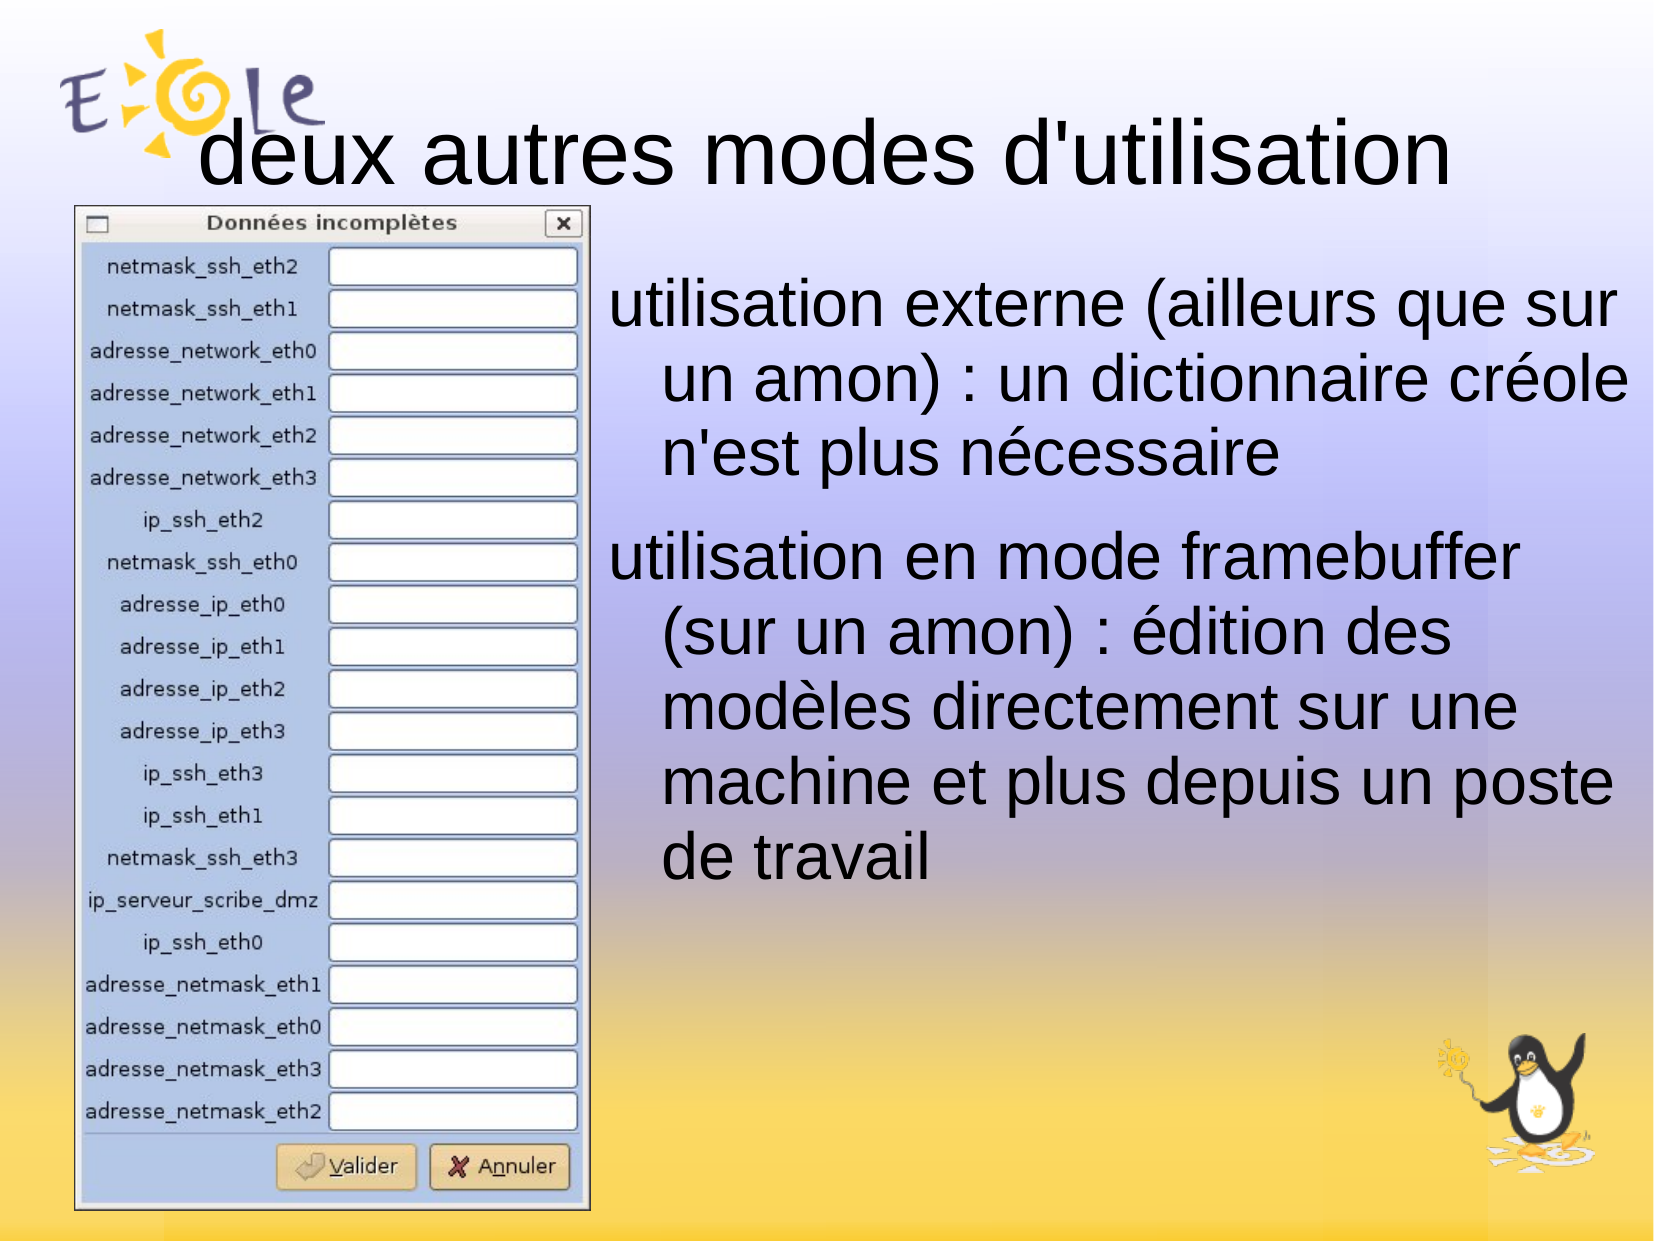

# deux autres modes d'utilisation
utilisation externe (ailleurs que sur un amon) : un dictionnaire créole n'est plus nécessaire
utilisation en mode framebuffer (sur un amon) : édition des modèles directement sur une machine et plus depuis un poste de travail